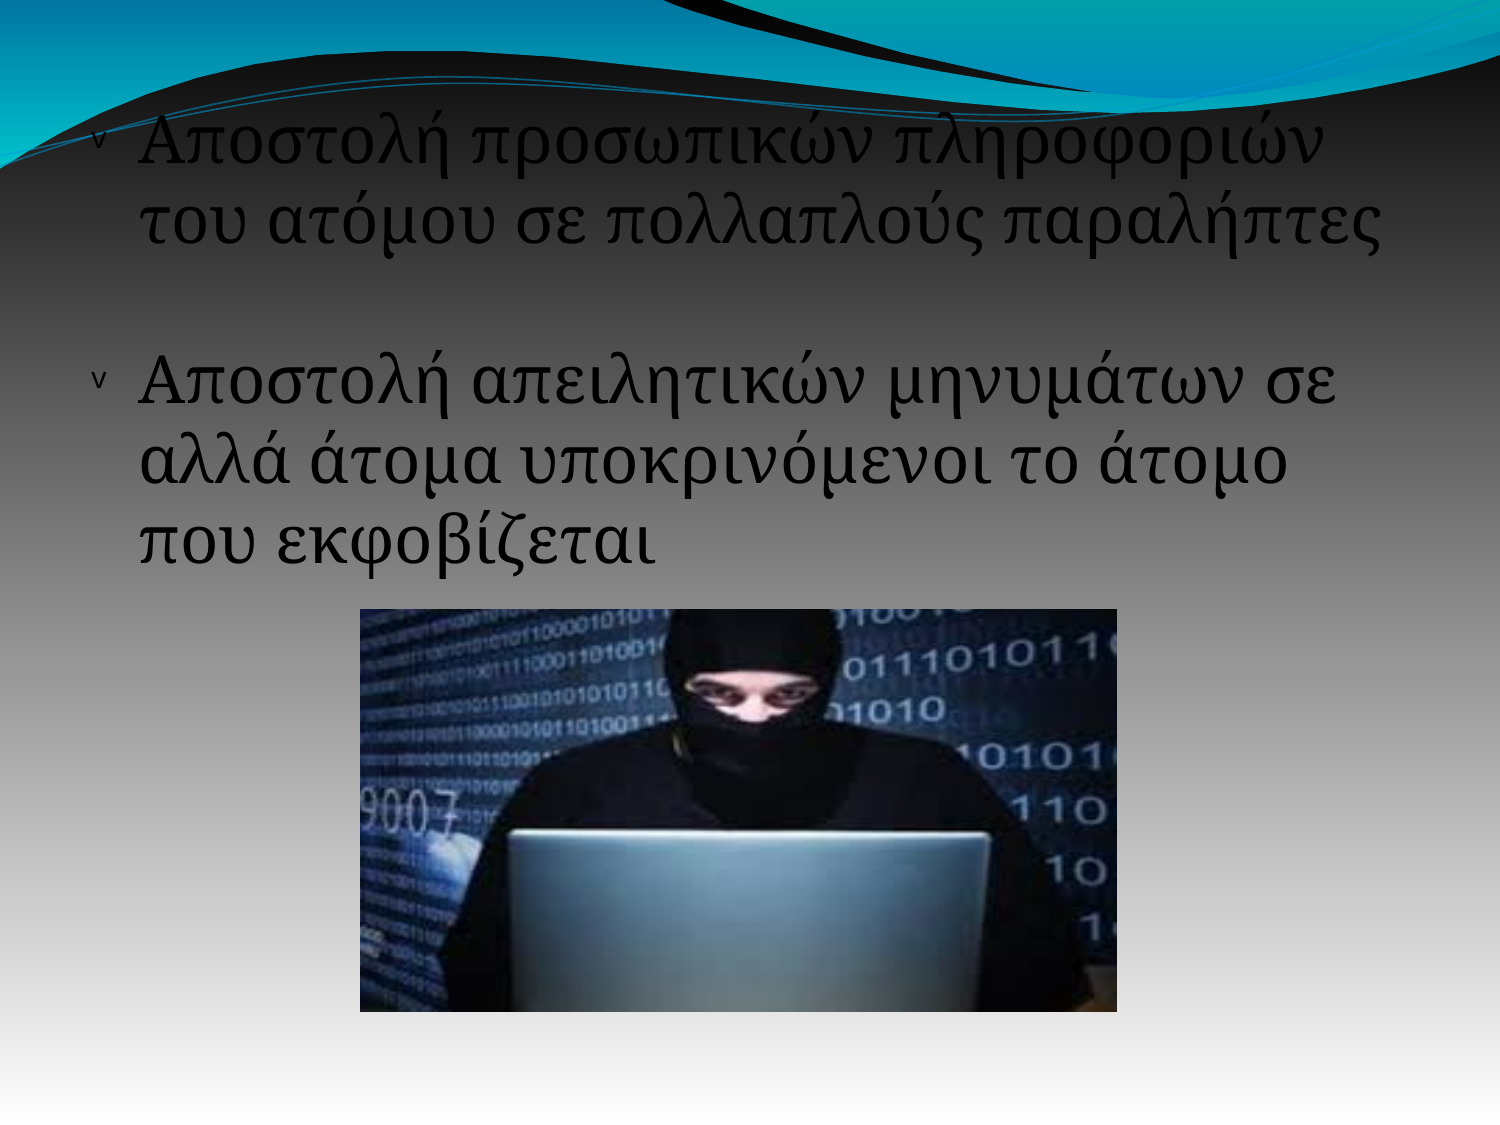

Αποστολή προσωπικών πληροφοριών του ατόμου σε πολλαπλούς παραλήπτες
Αποστολή απειλητικών μηνυμάτων σε αλλά άτομα υποκρινόμενοι το άτομο που εκφοβίζεται